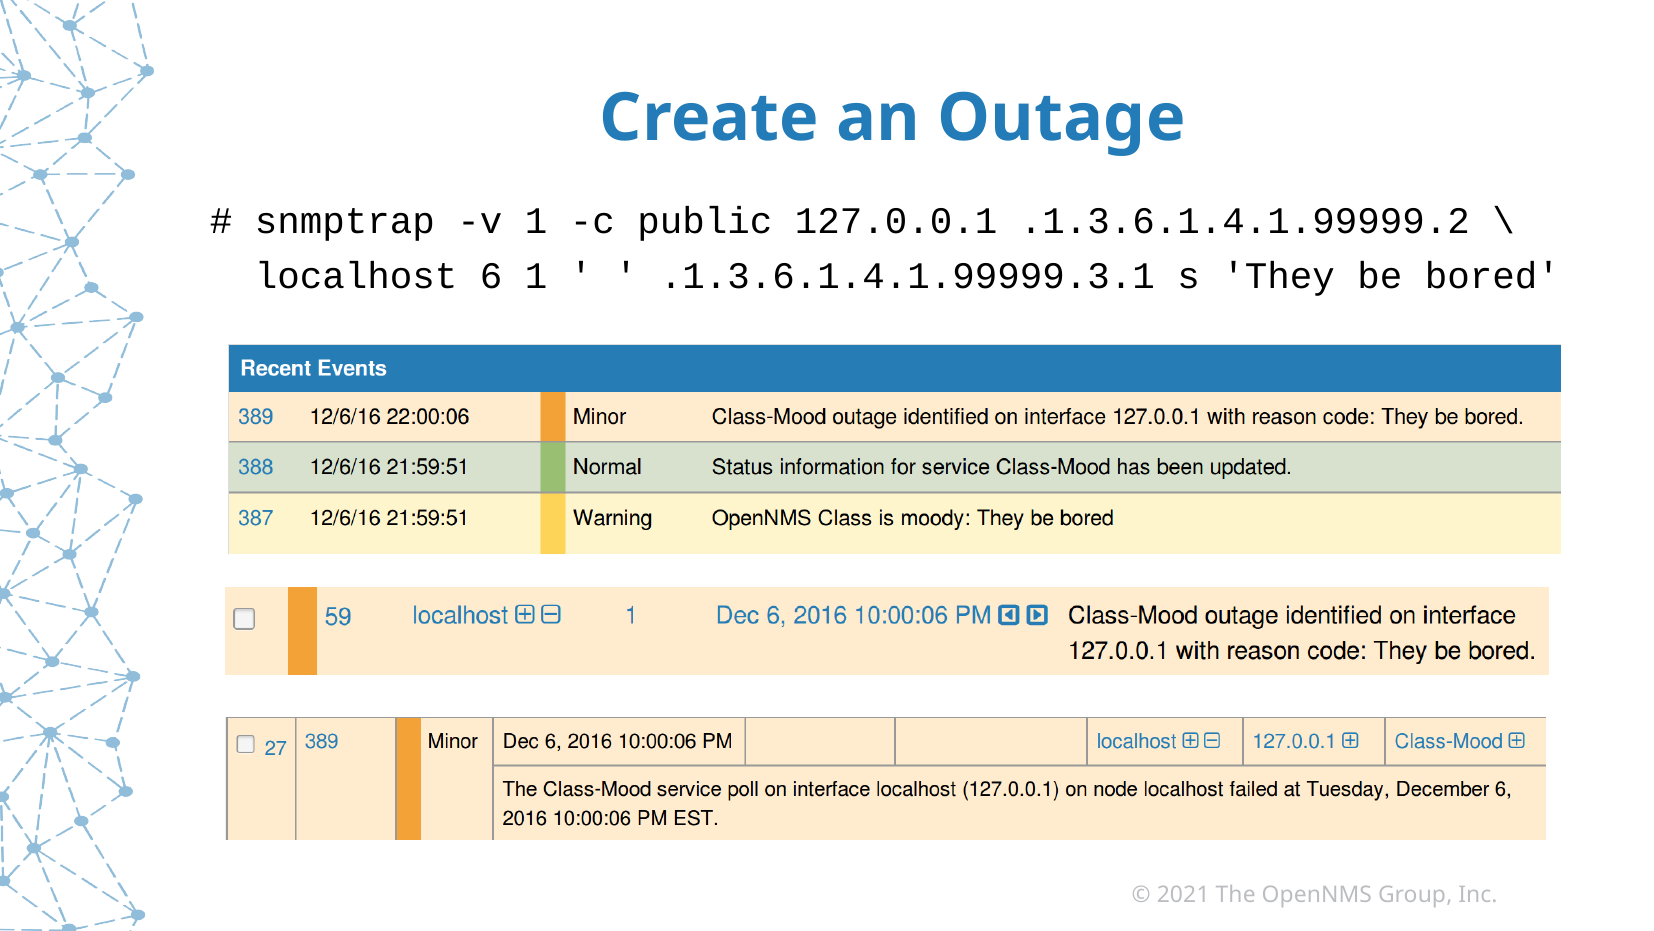

# Create an Outage
# snmptrap -v 1 -c public 127.0.0.1 .1.3.6.1.4.1.99999.2 \
 localhost 6 1 ' ' .1.3.6.1.4.1.99999.3.1 s 'They be bored'